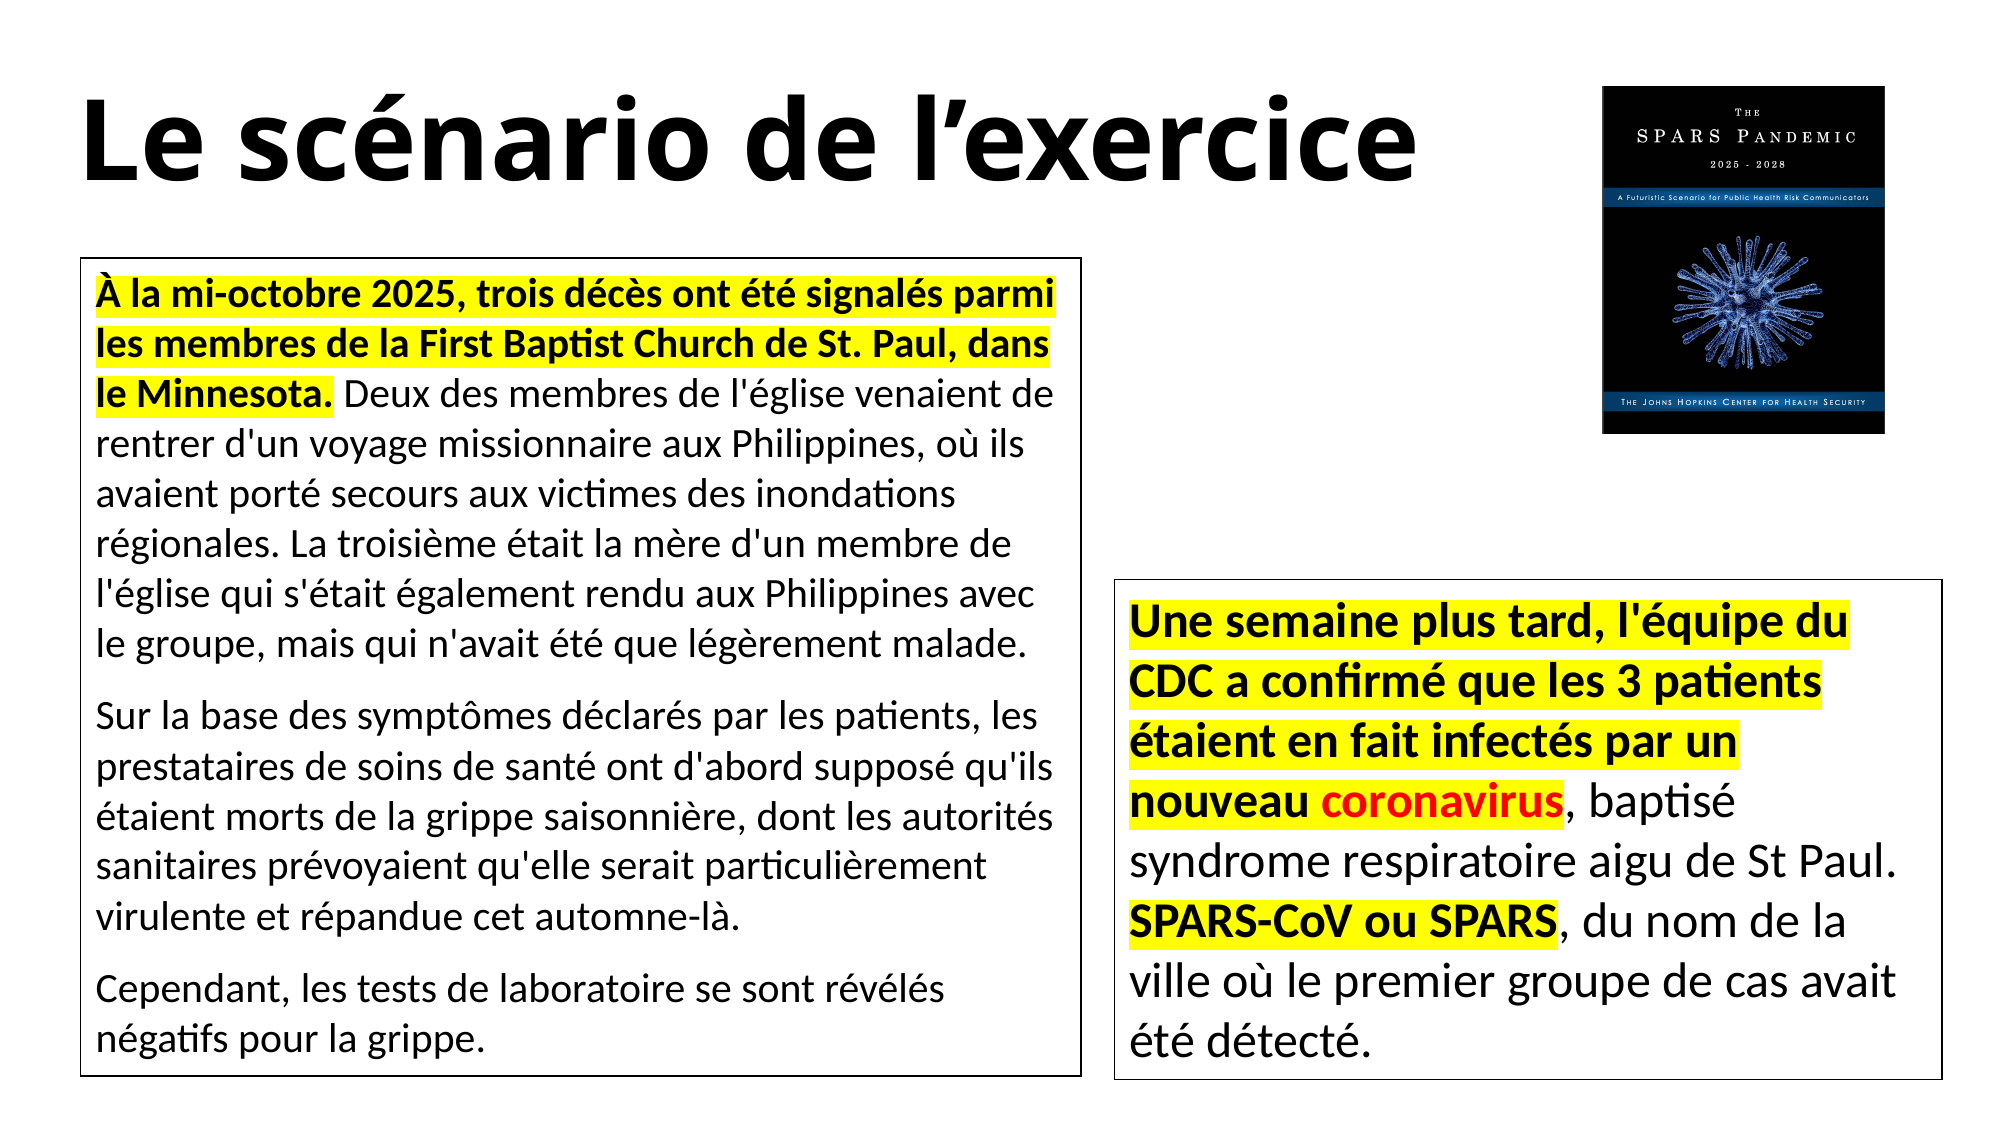

Le scénario de l’exercice
À la mi-octobre 2025, trois décès ont été signalés parmi les membres de la First Baptist Church de St. Paul, dans le Minnesota. Deux des membres de l'église venaient de rentrer d'un voyage missionnaire aux Philippines, où ils avaient porté secours aux victimes des inondations régionales. La troisième était la mère d'un membre de l'église qui s'était également rendu aux Philippines avec le groupe, mais qui n'avait été que légèrement malade.
Sur la base des symptômes déclarés par les patients, les prestataires de soins de santé ont d'abord supposé qu'ils étaient morts de la grippe saisonnière, dont les autorités sanitaires prévoyaient qu'elle serait particulièrement virulente et répandue cet automne-là.
Cependant, les tests de laboratoire se sont révélés négatifs pour la grippe.
Une semaine plus tard, l'équipe du CDC a confirmé que les 3 patients étaient en fait infectés par un nouveau coronavirus, baptisé syndrome respiratoire aigu de St Paul.
SPARS-CoV ou SPARS, du nom de la ville où le premier groupe de cas avait été détecté.